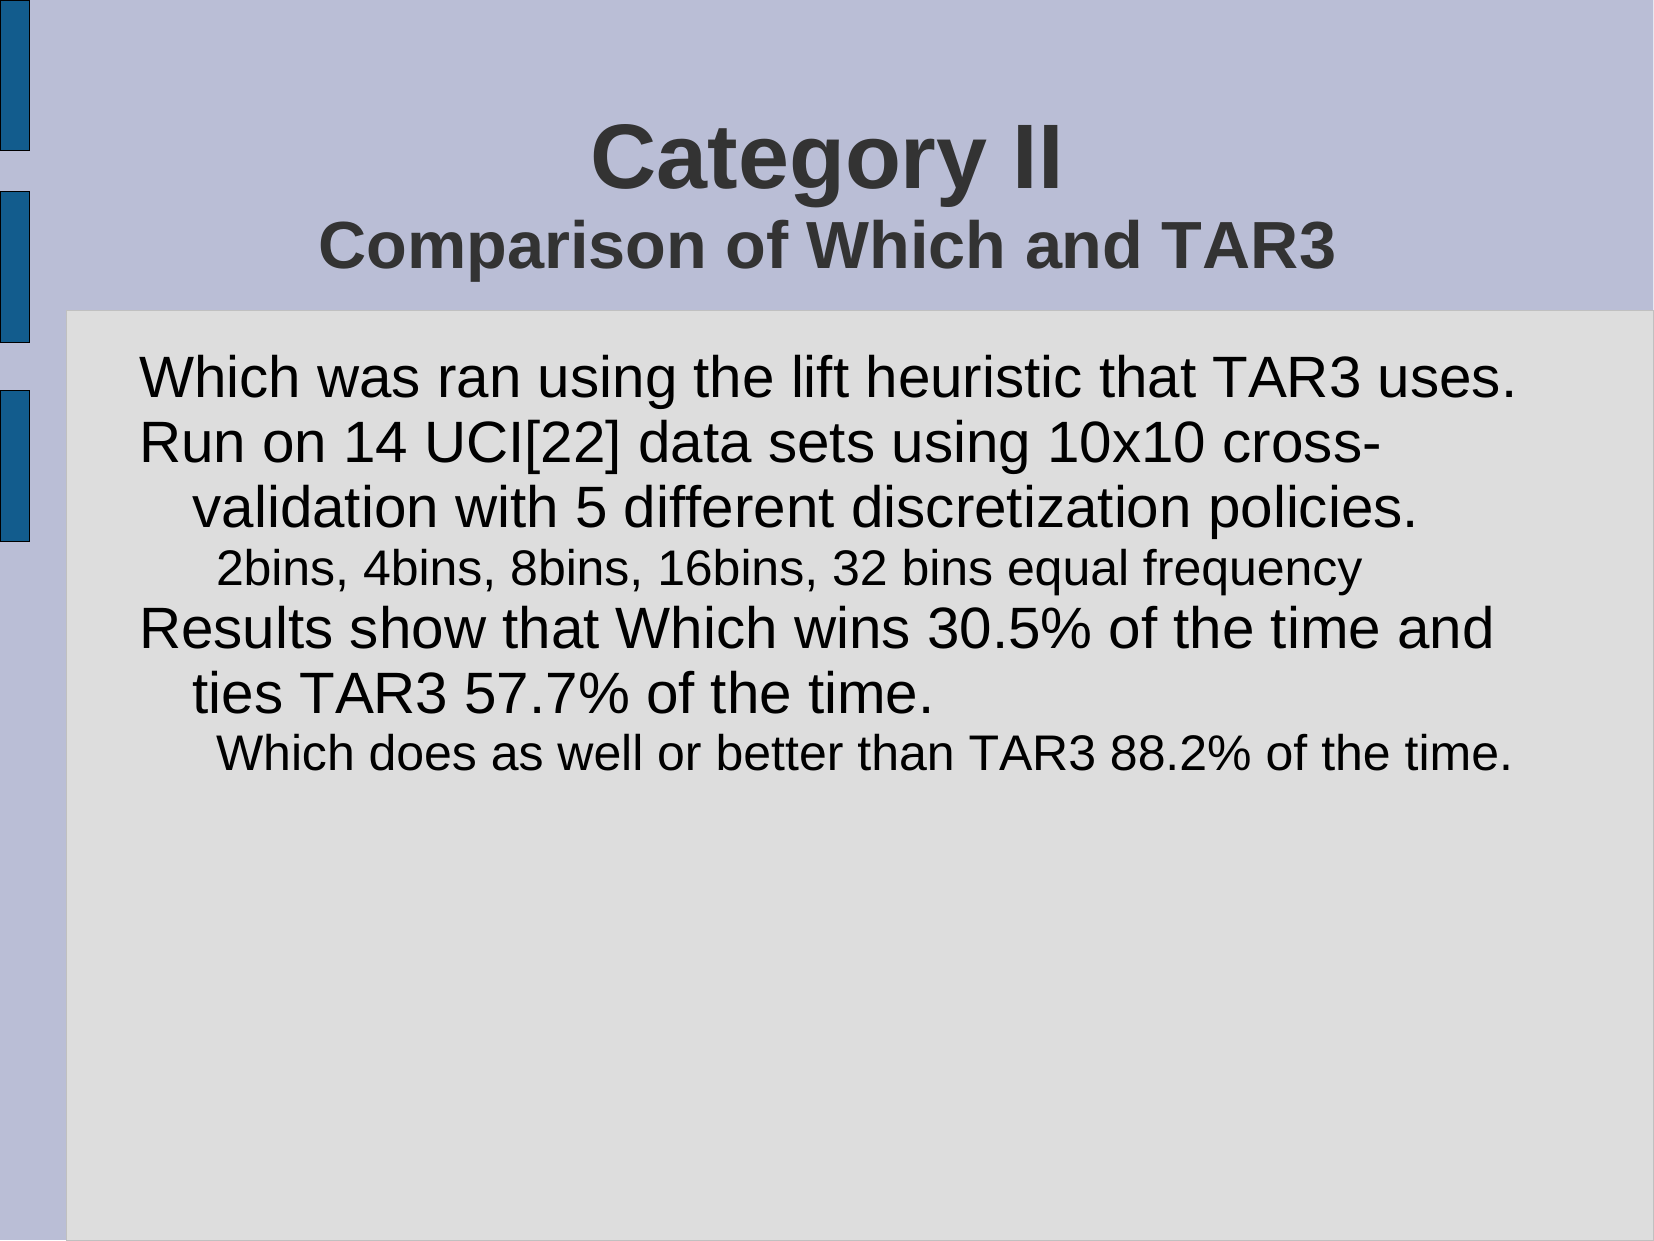

# Category II Comparison of Which and TAR3
Which was ran using the lift heuristic that TAR3 uses.
Run on 14 UCI[22] data sets using 10x10 cross-validation with 5 different discretization policies.
2bins, 4bins, 8bins, 16bins, 32 bins equal frequency
Results show that Which wins 30.5% of the time and ties TAR3 57.7% of the time.
Which does as well or better than TAR3 88.2% of the time.